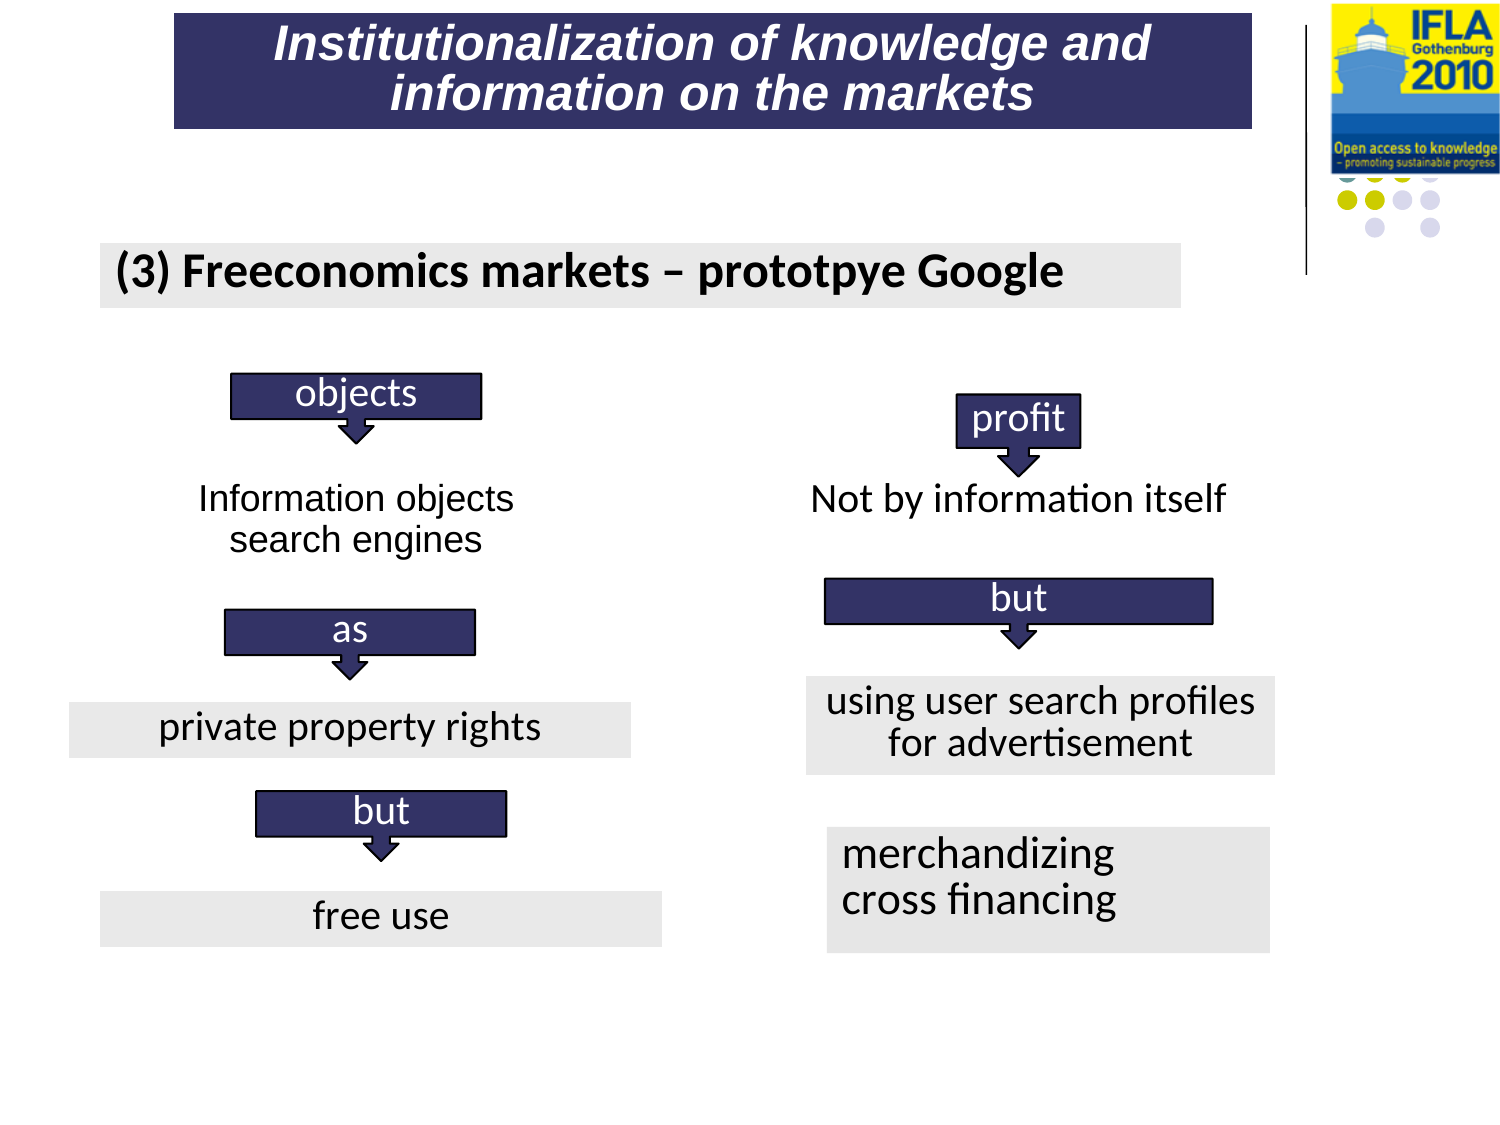

Institutionalization of knowledge and information on the markets
(3) Freeconomics markets – prototpye Google
objects
profit
Information objects
search engines
Not by information itself
but
using user search profiles for advertisement
as
private property rights
but
free use
merchandizing
cross financing